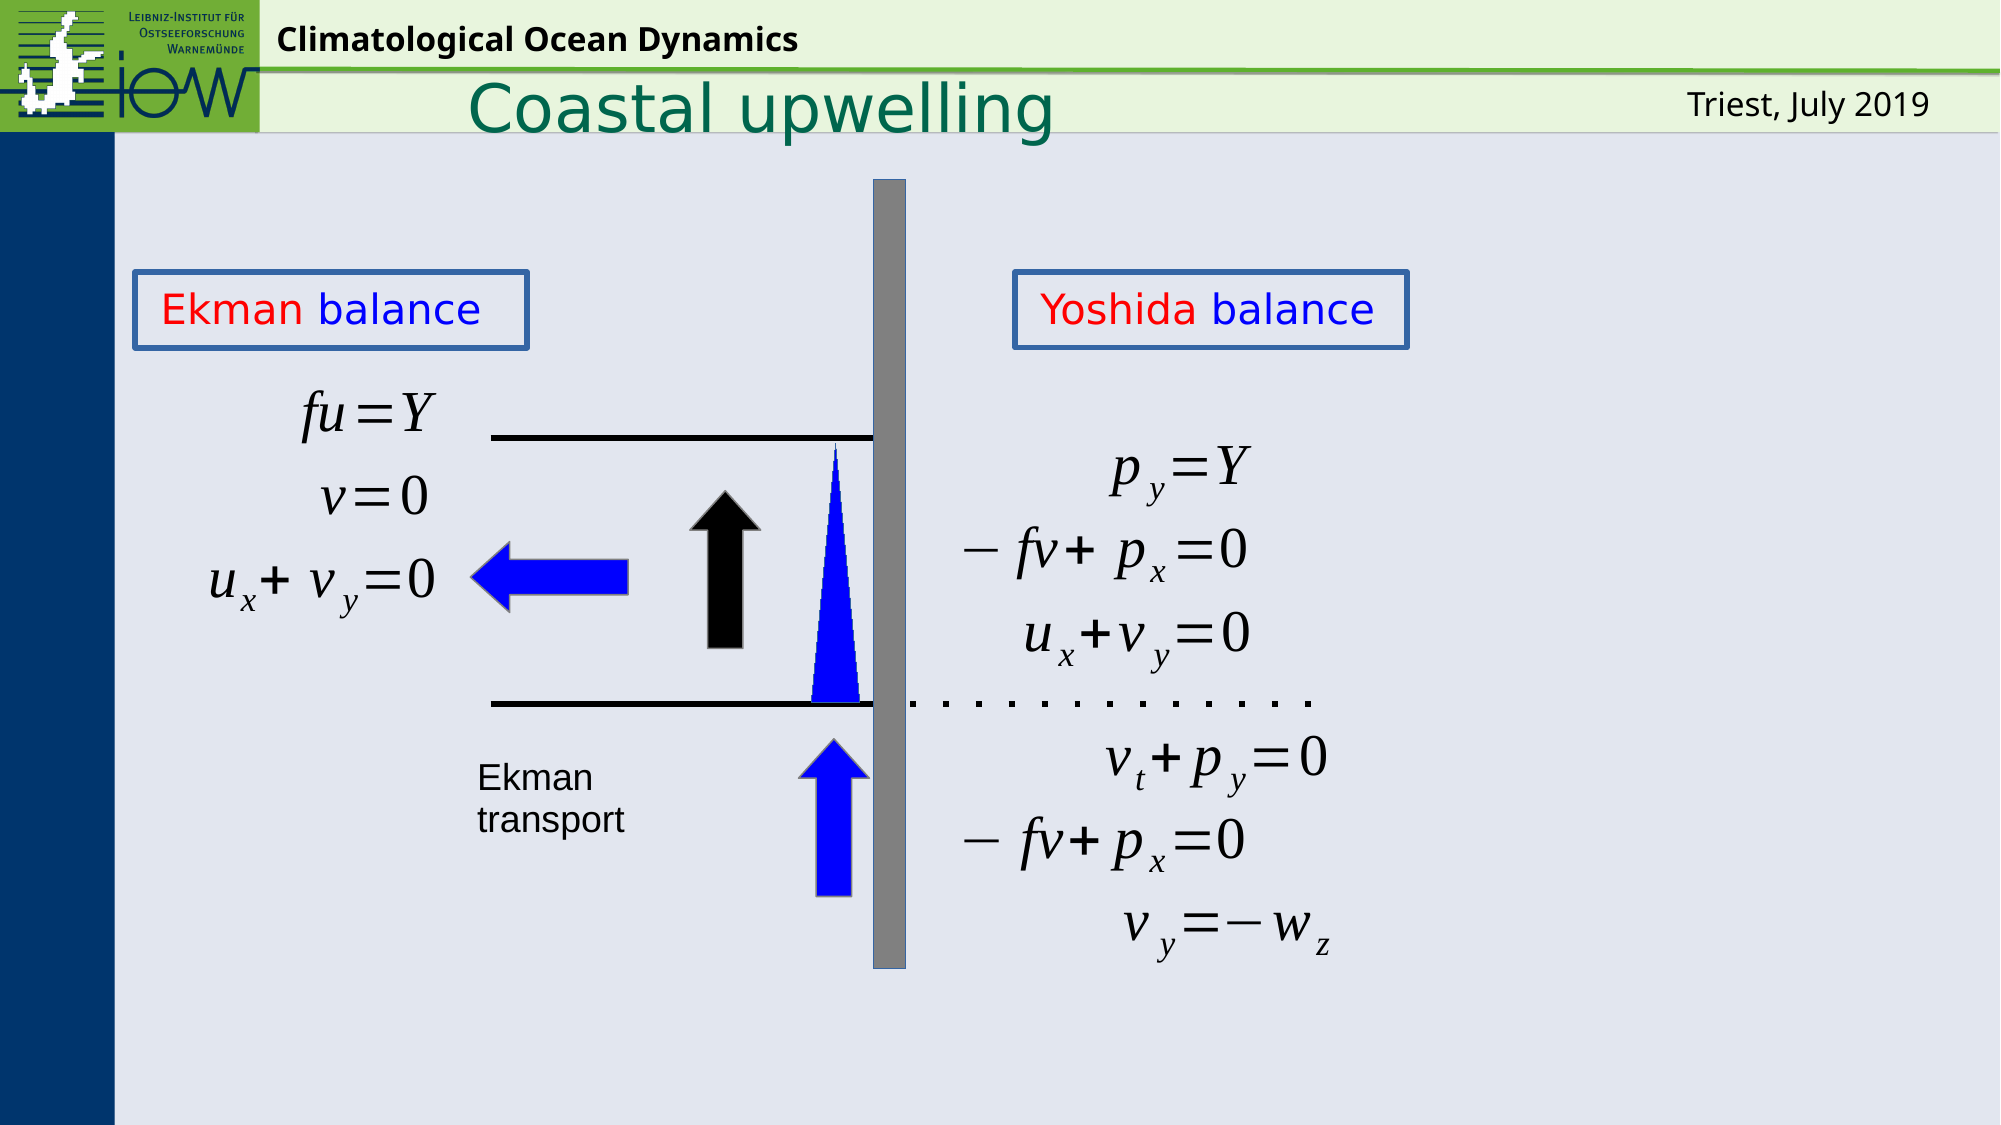

Coastal upwelling
Yoshida balance
Ekman balance
Ekman
transport